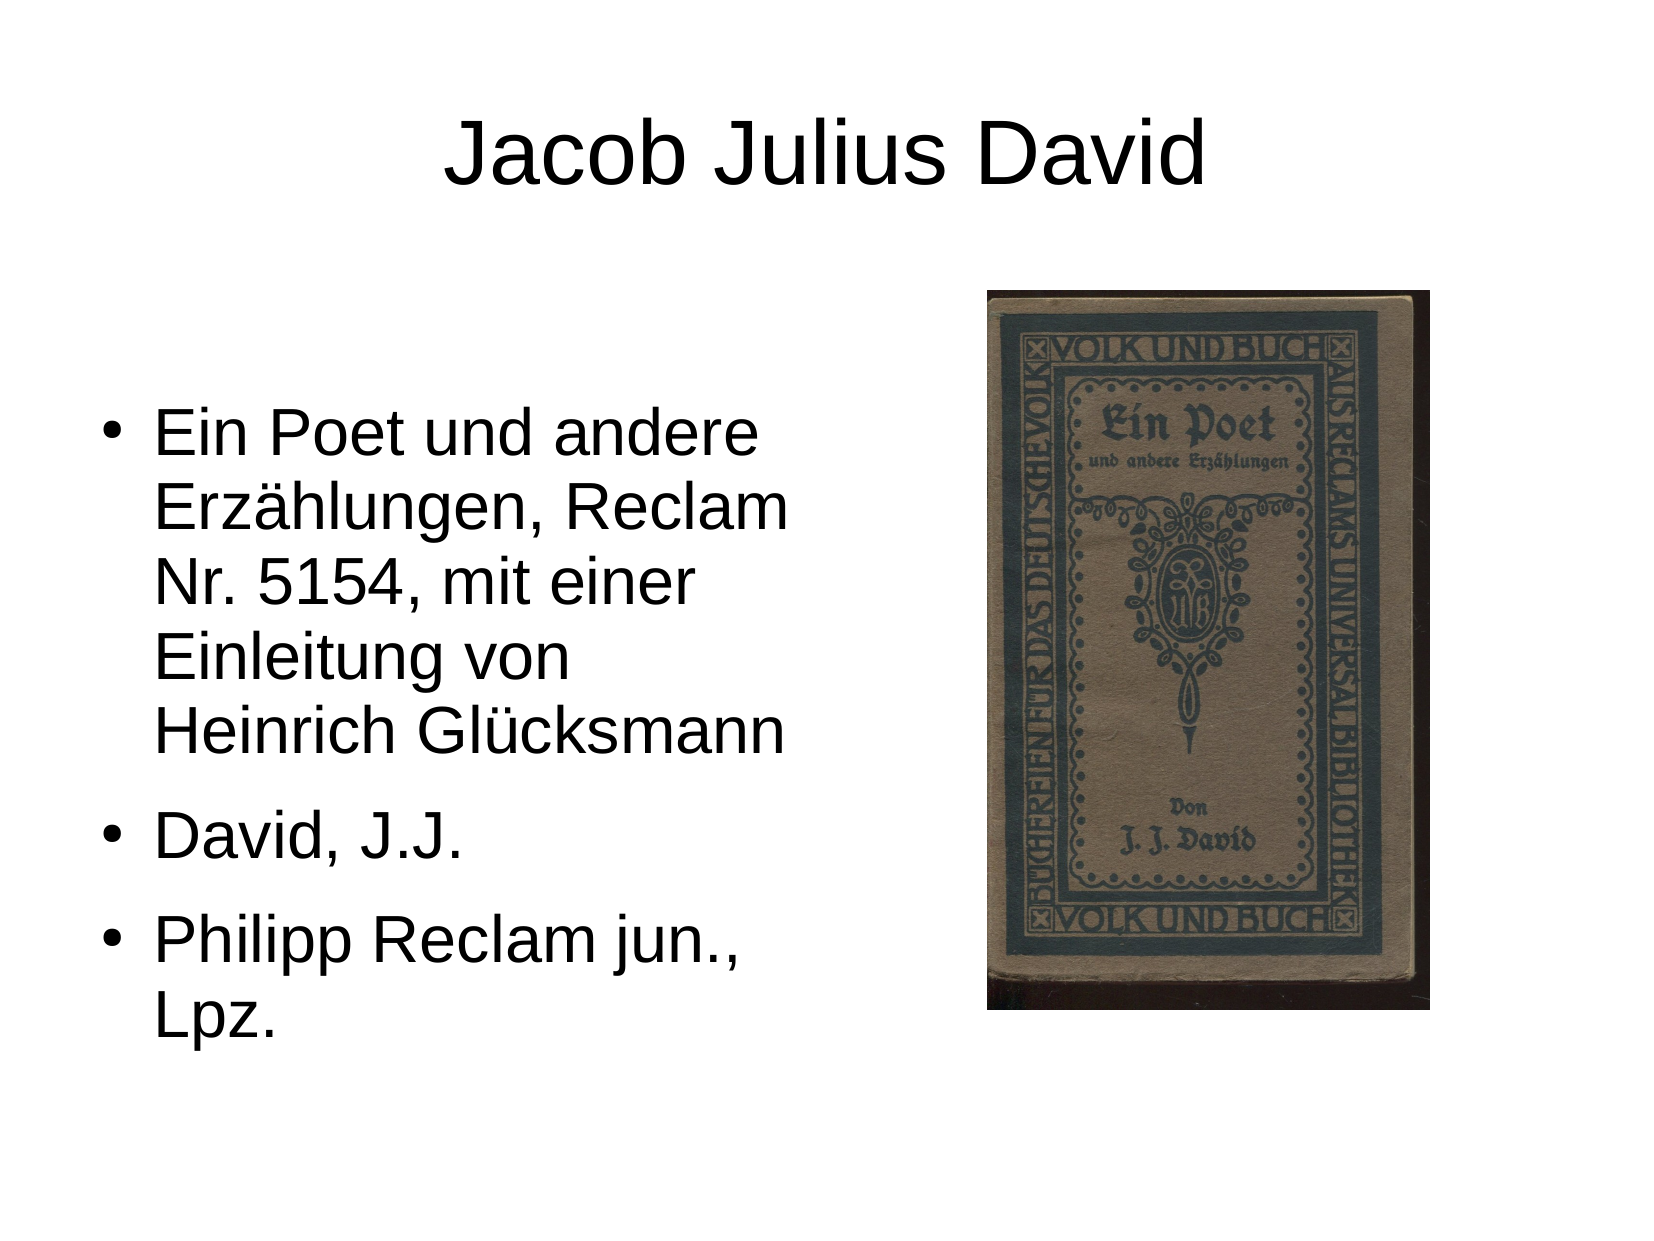

# Jacob Julius David
Ein Poet und andere Erzählungen, Reclam Nr. 5154, mit einer Einleitung von Heinrich Glücksmann
David, J.J.
Philipp Reclam jun., Lpz.